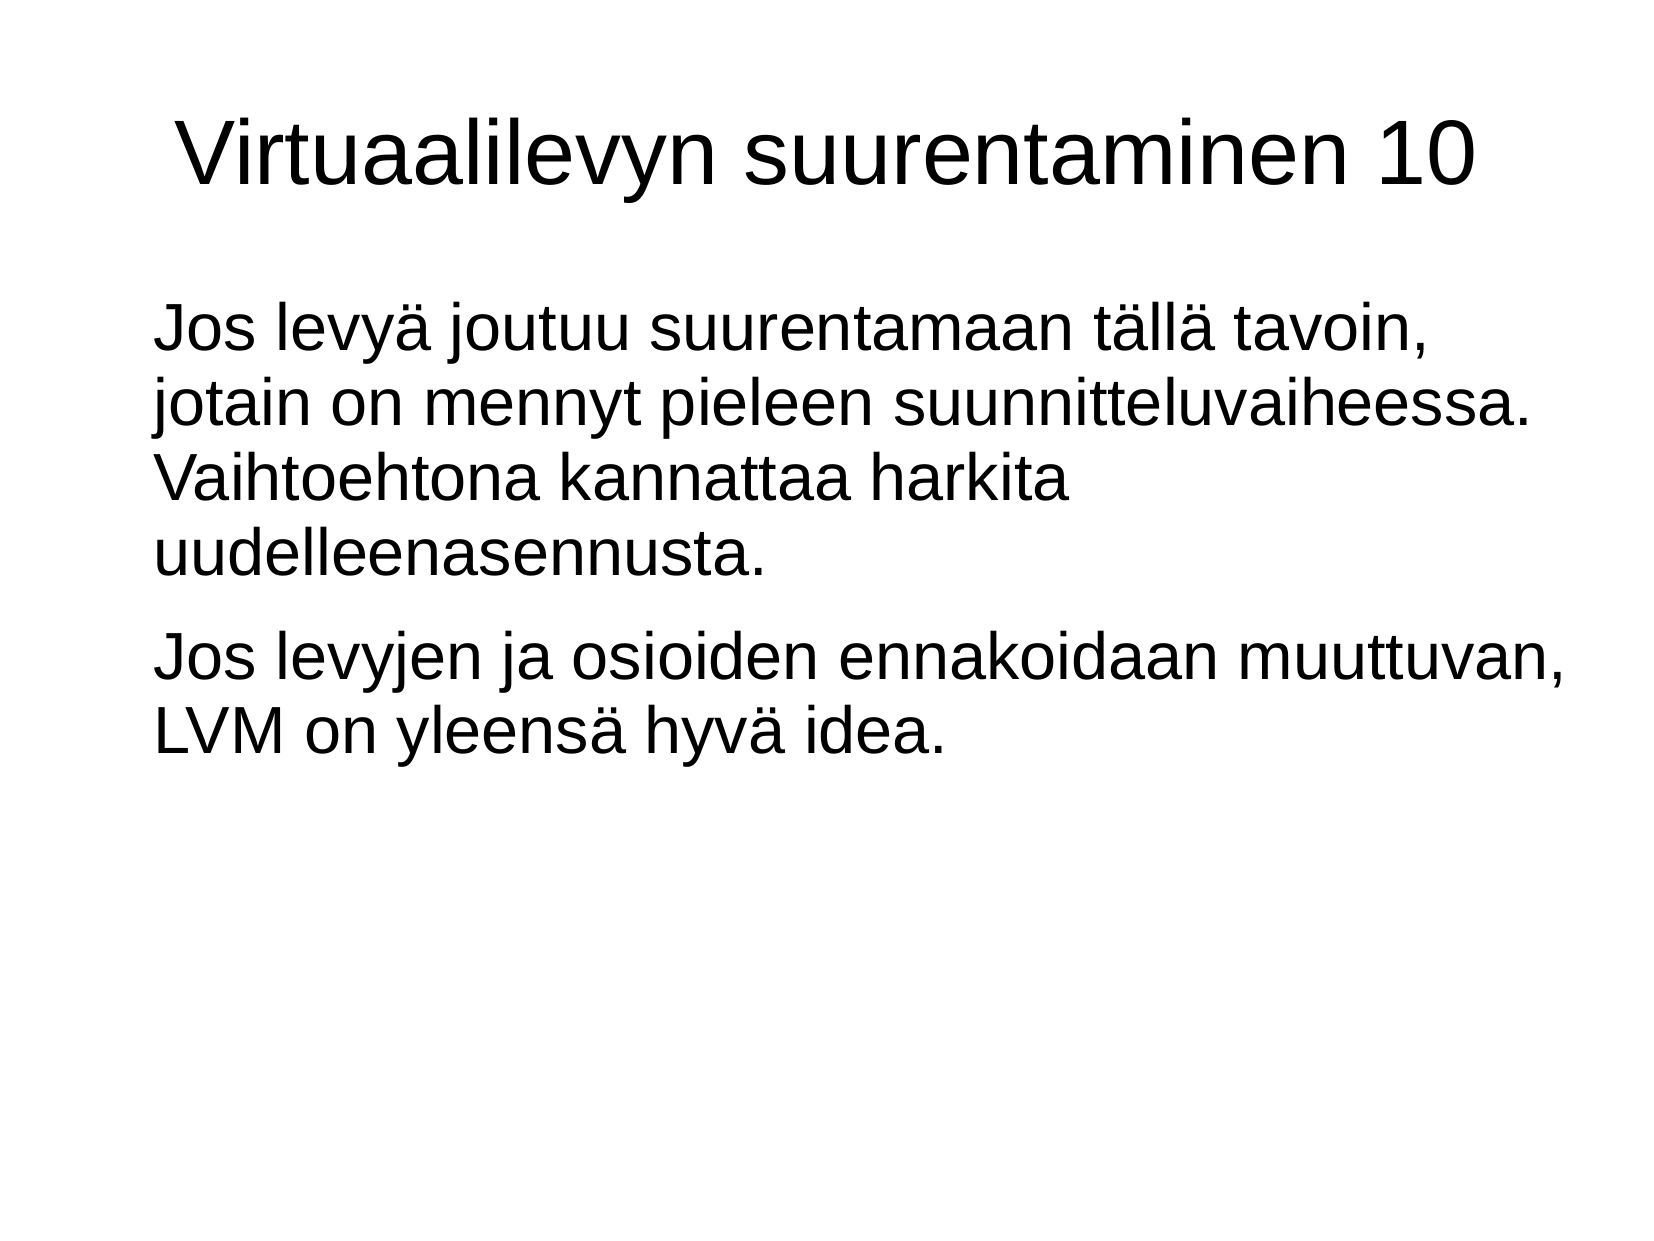

# Virtuaalilevyn suurentaminen 10
Jos levyä joutuu suurentamaan tällä tavoin, jotain on mennyt pieleen suunnitteluvaiheessa. Vaihtoehtona kannattaa harkita uudelleenasennusta.
Jos levyjen ja osioiden ennakoidaan muuttuvan, LVM on yleensä hyvä idea.